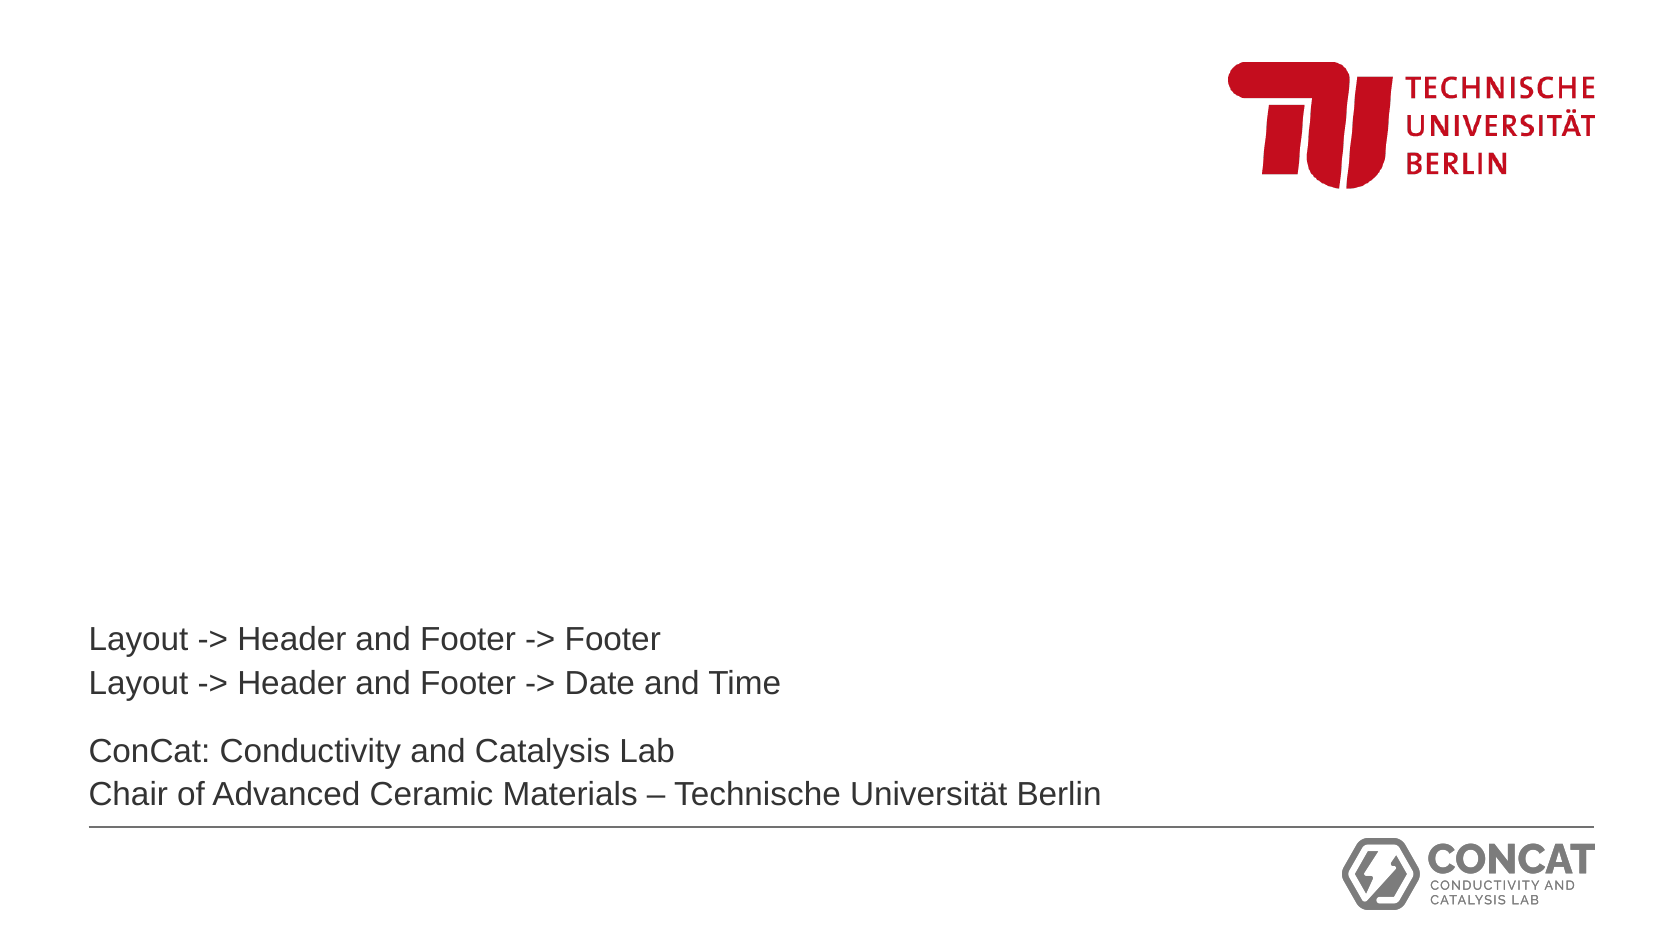

#
Layout -> Header and Footer -> Footer
Layout -> Header and Footer -> Date and Time